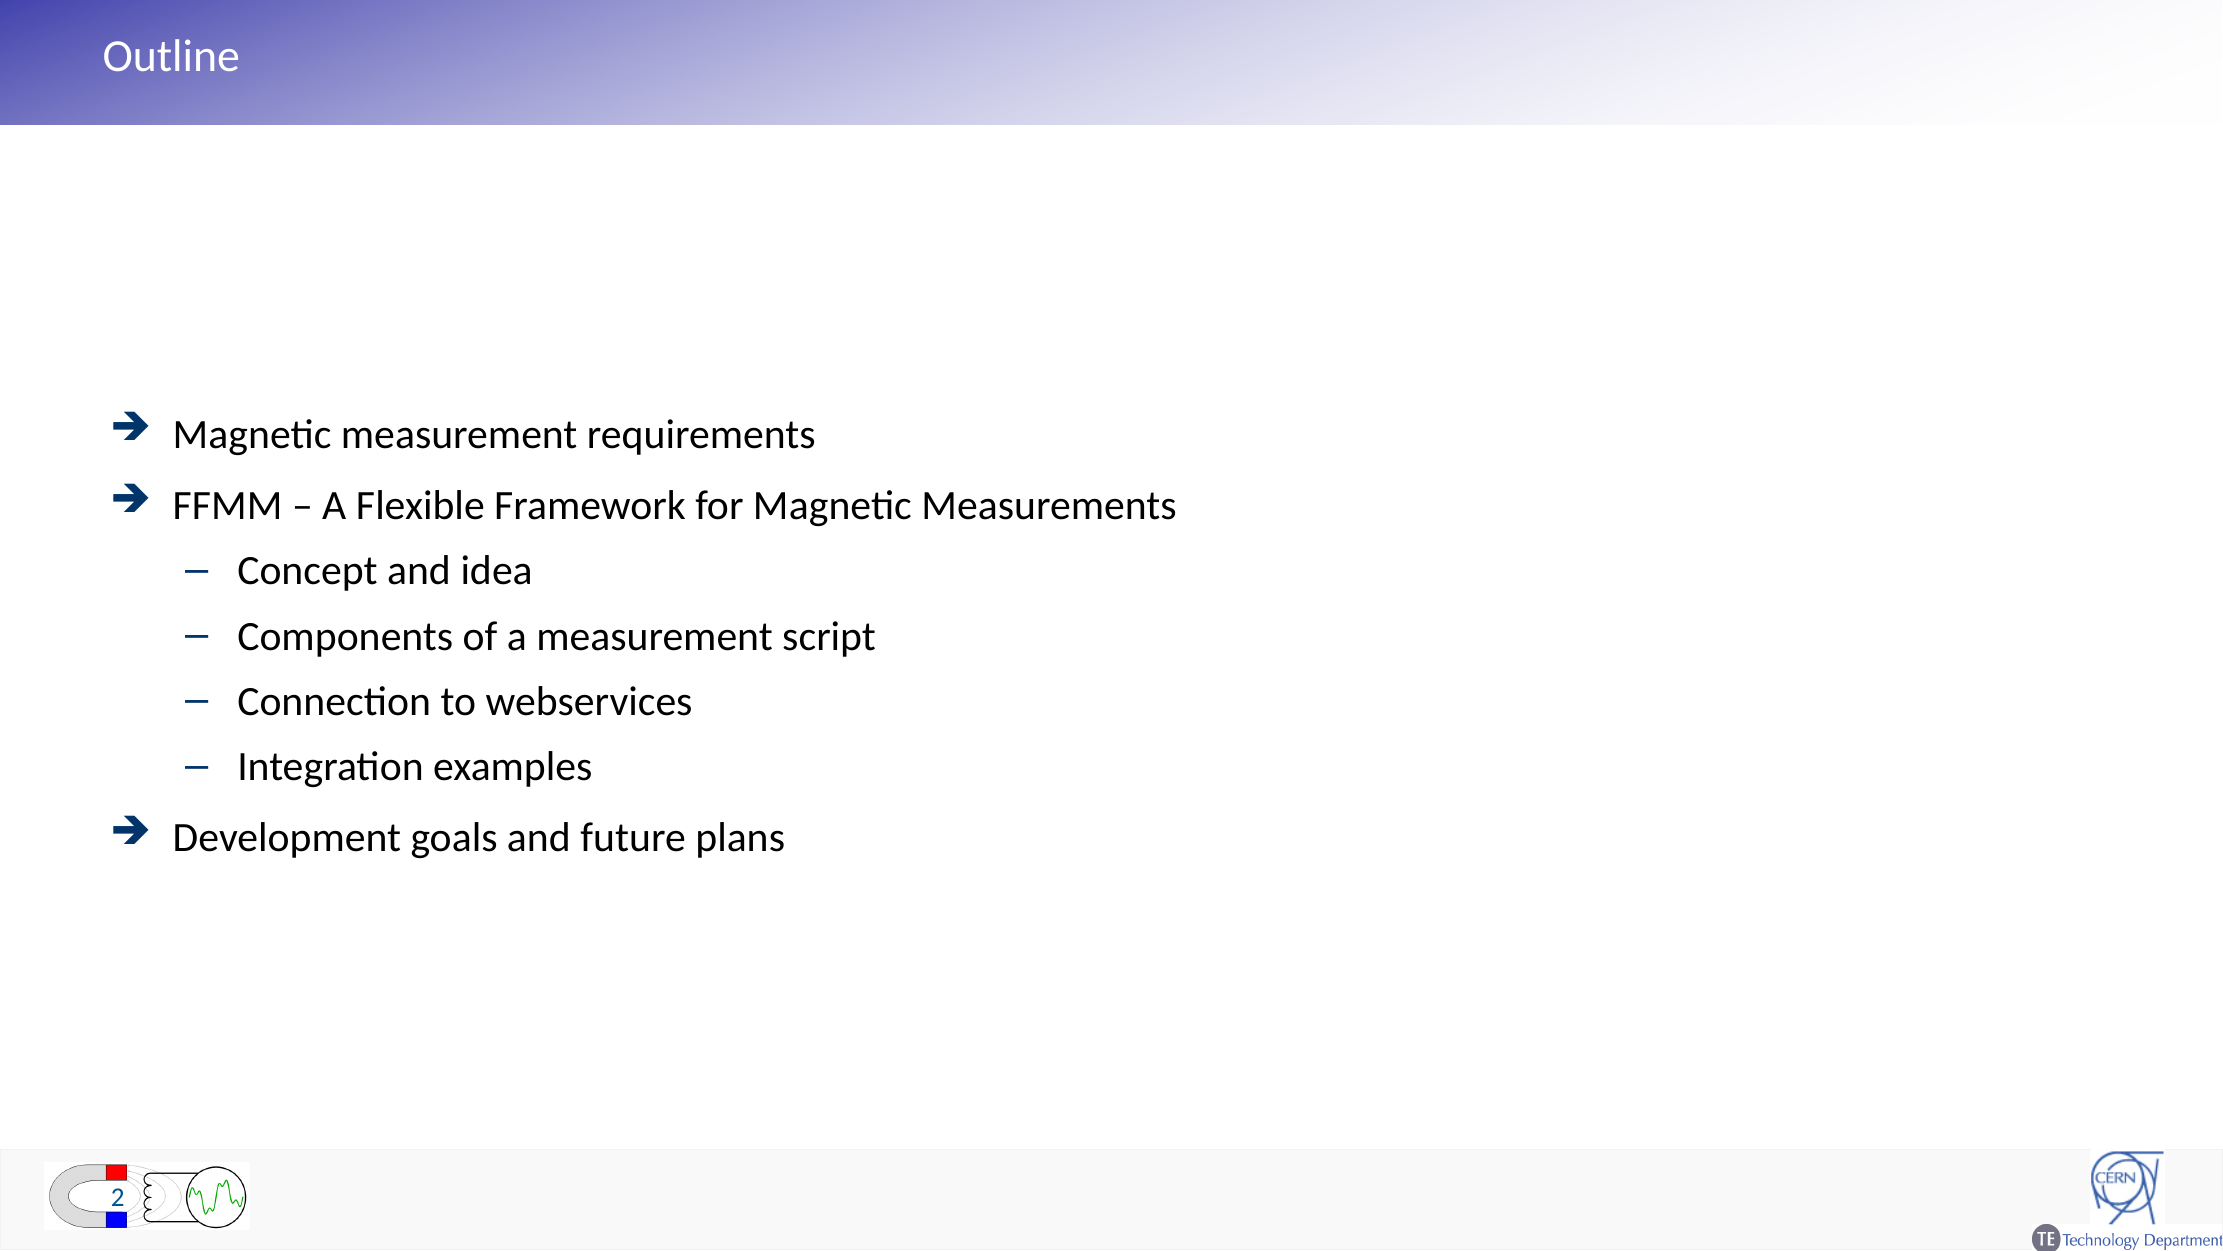

# Outline
Magnetic measurement requirements
FFMM – A Flexible Framework for Magnetic Measurements
Concept and idea
Components of a measurement script
Connection to webservices
Integration examples
Development goals and future plans